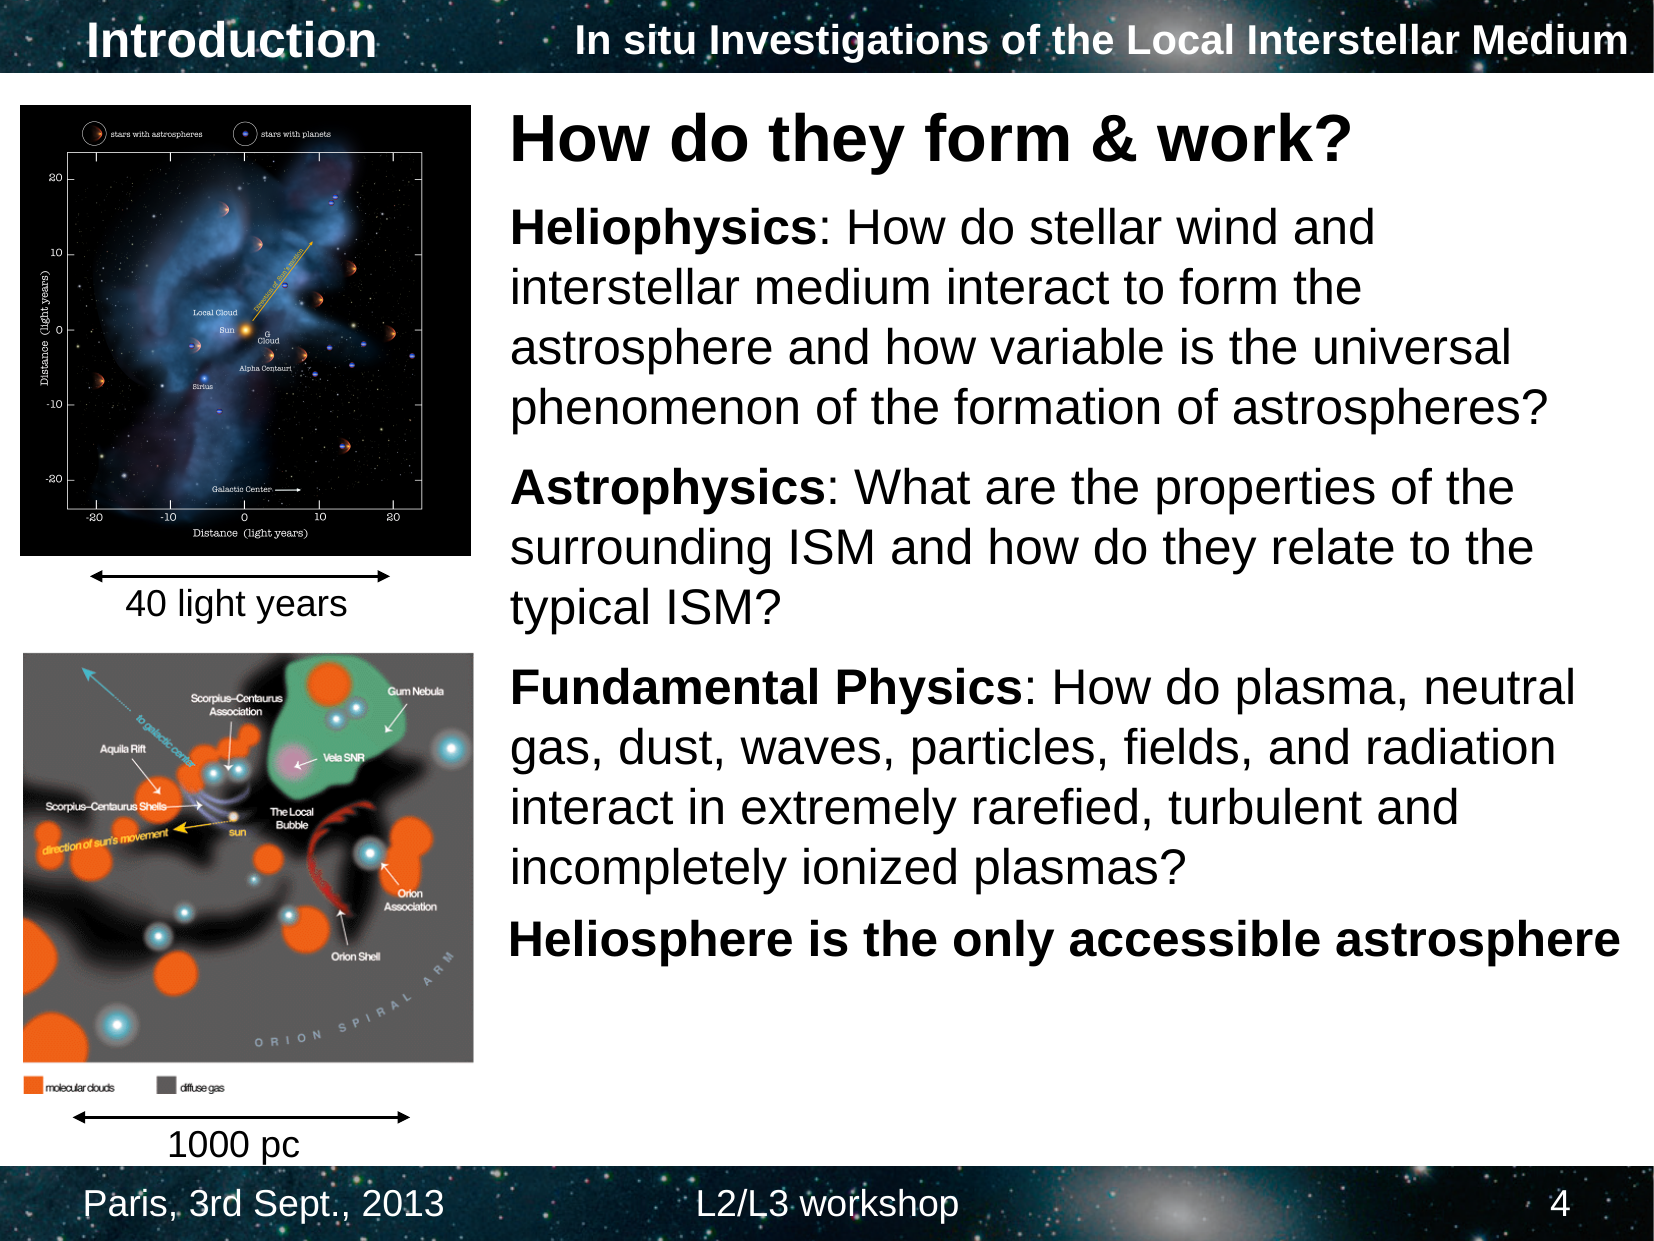

Introduction
How do they form & work?
Heliophysics: How do stellar wind and interstellar medium interact to form the astrosphere and how variable is the universal phenomenon of the formation of astrospheres?
Astrophysics: What are the properties of the surrounding ISM and how do they relate to the typical ISM?
Fundamental Physics: How do plasma, neutral gas, dust, waves, particles, fields, and radiation interact in extremely rarefied, turbulent and incompletely ionized plasmas?
40 light years
Heliosphere is the only accessible astrosphere
1000 pc